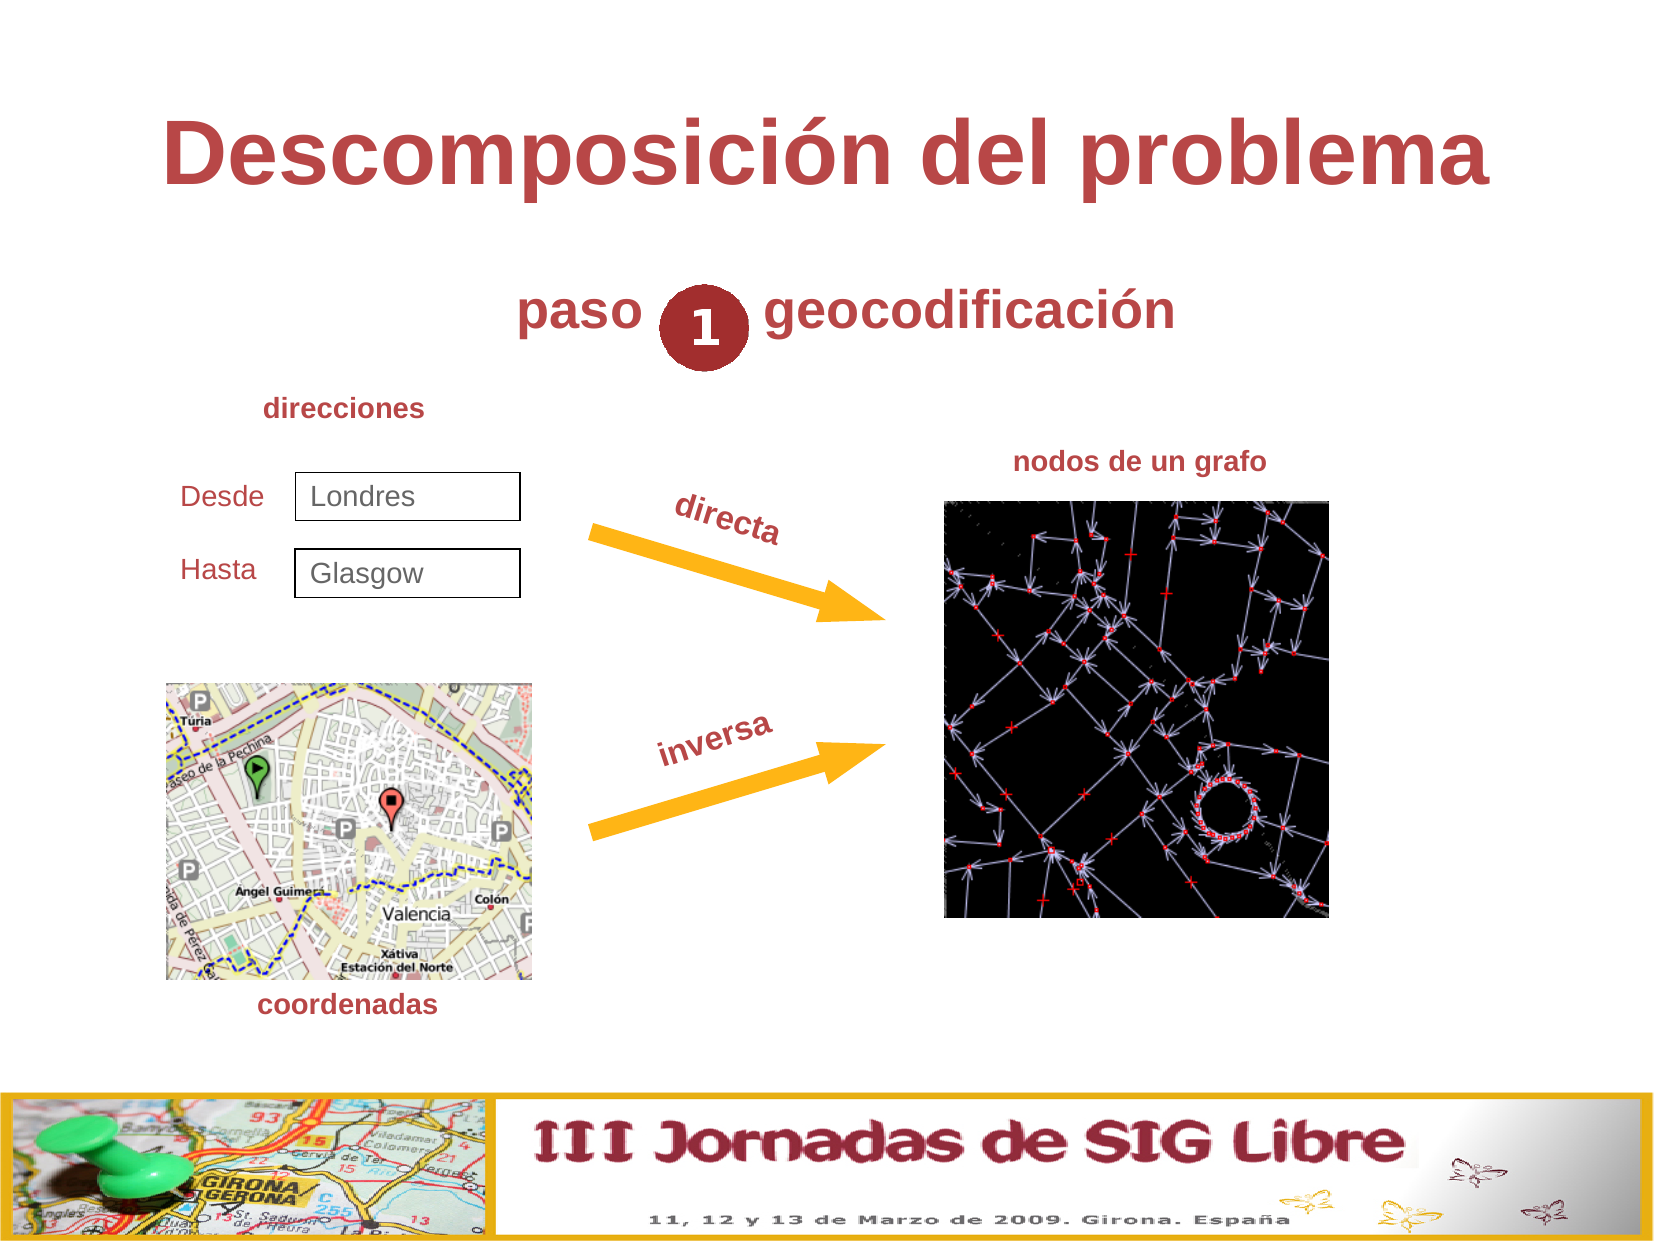

# Descomposición del problema
paso geocodificación
direcciones
nodos de un grafo
Desde
Londres
directa
Hasta
Glasgow
inversa
coordenadas